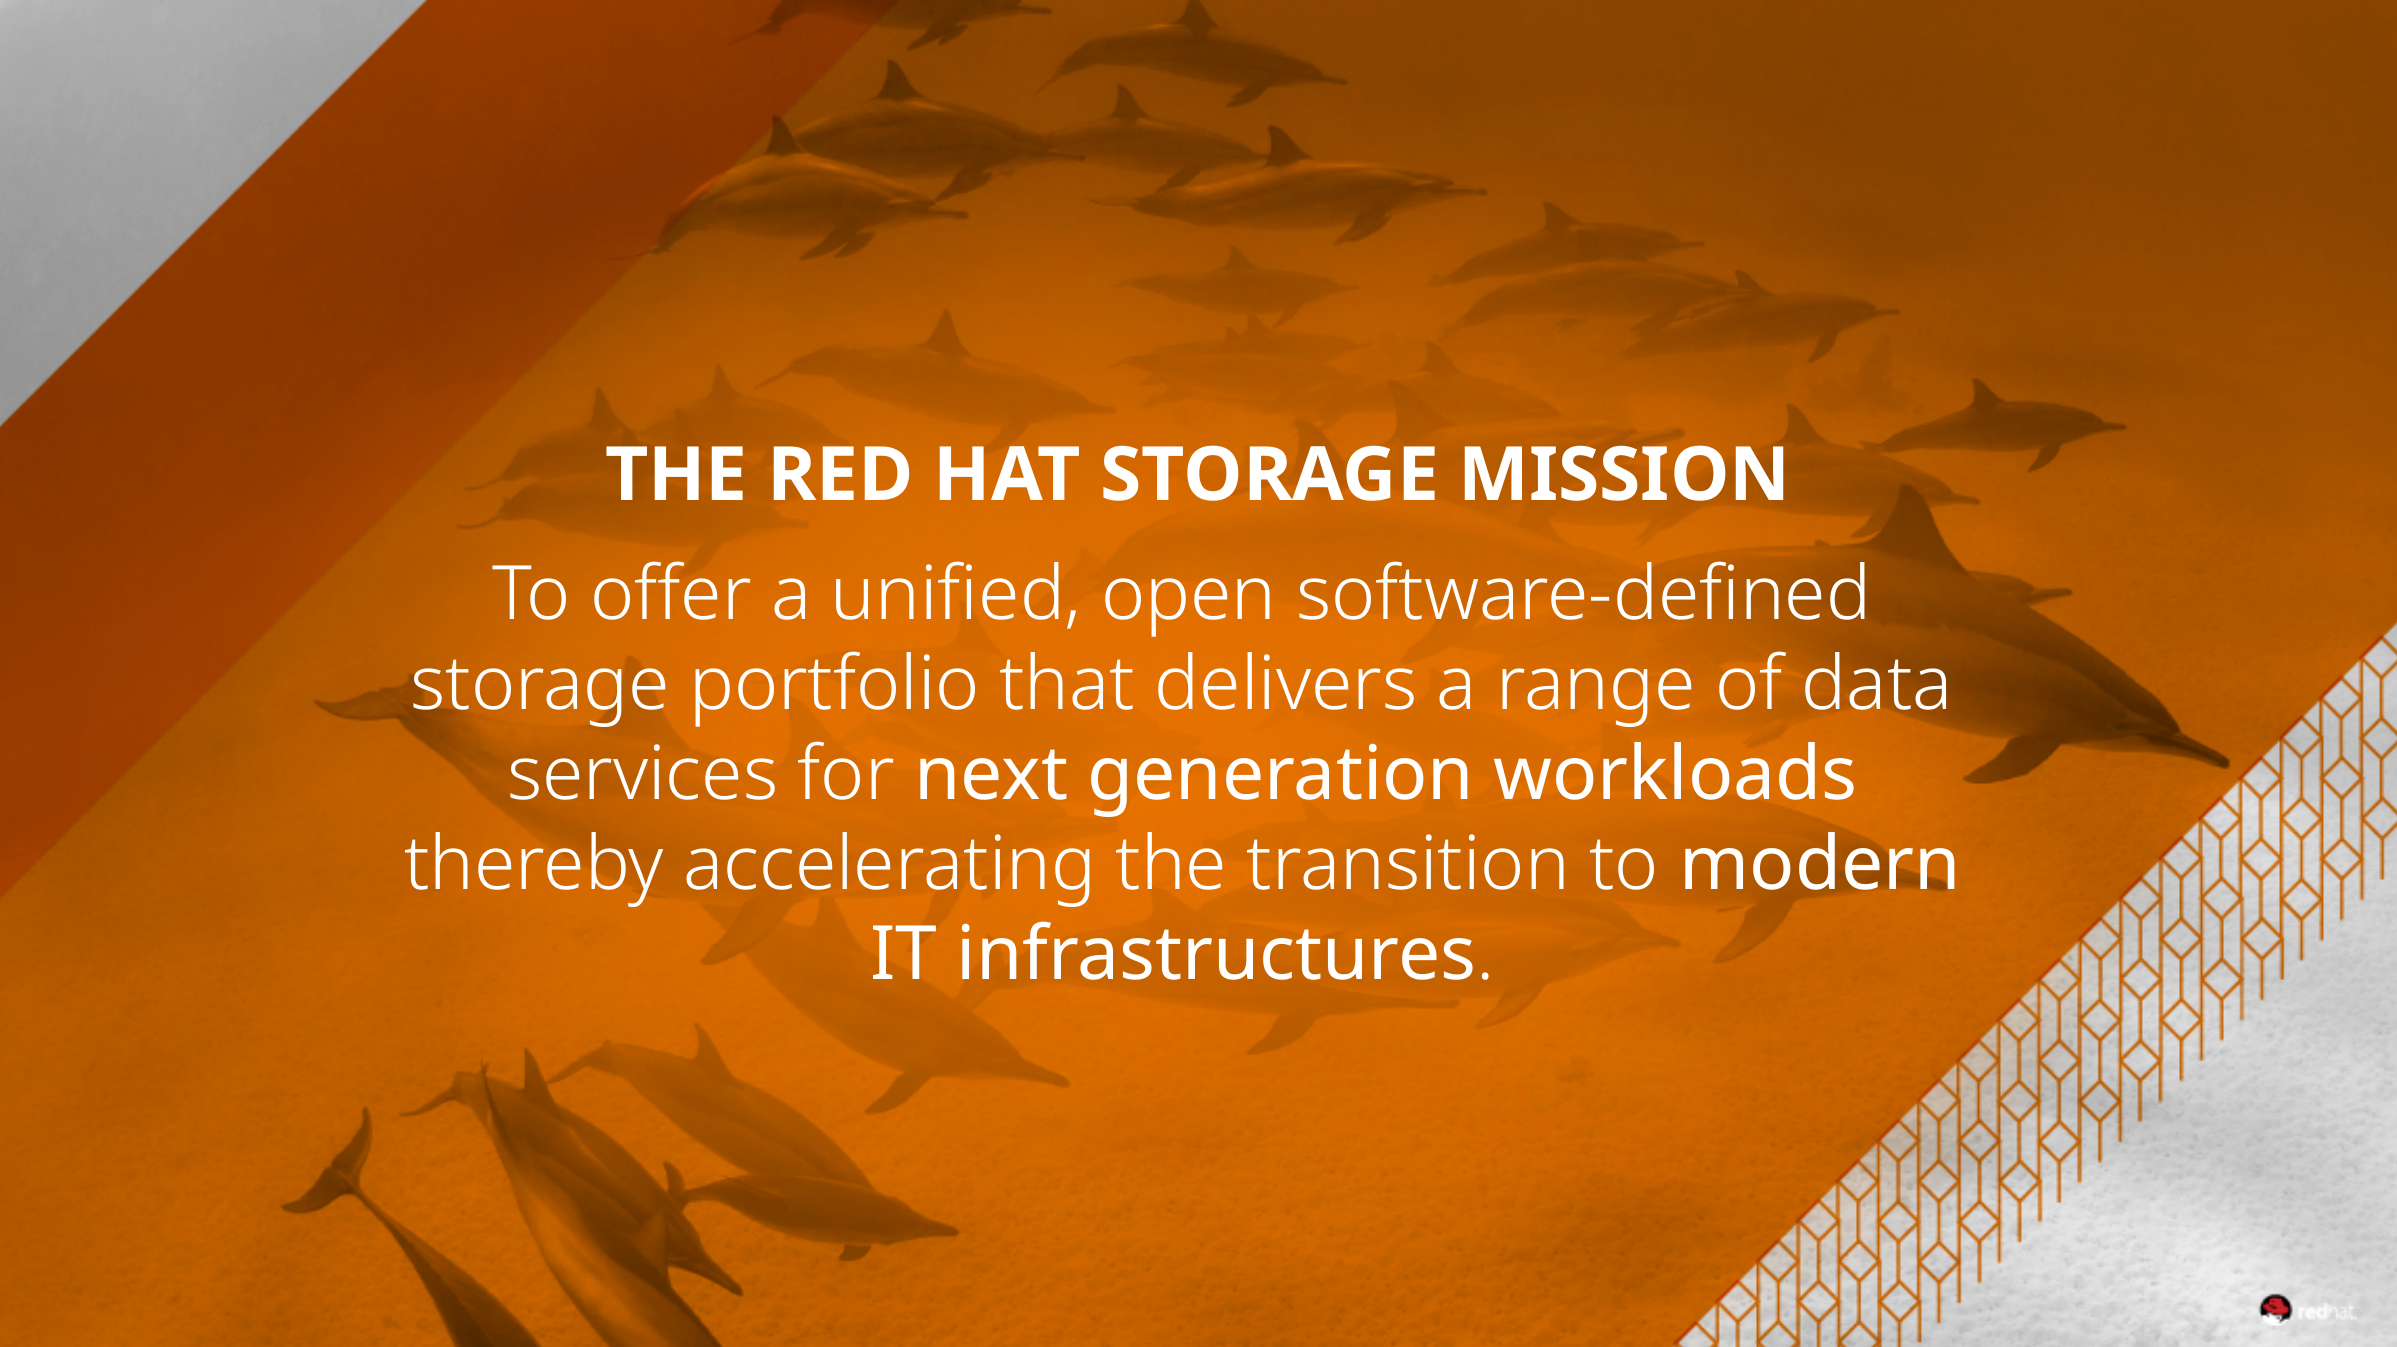

To offer a unified, open software-defined storage portfolio that delivers a range of data services for next generation workloads thereby accelerating the transition to modern IT infrastructures.
# THE RED HAT STORAGE MISSION